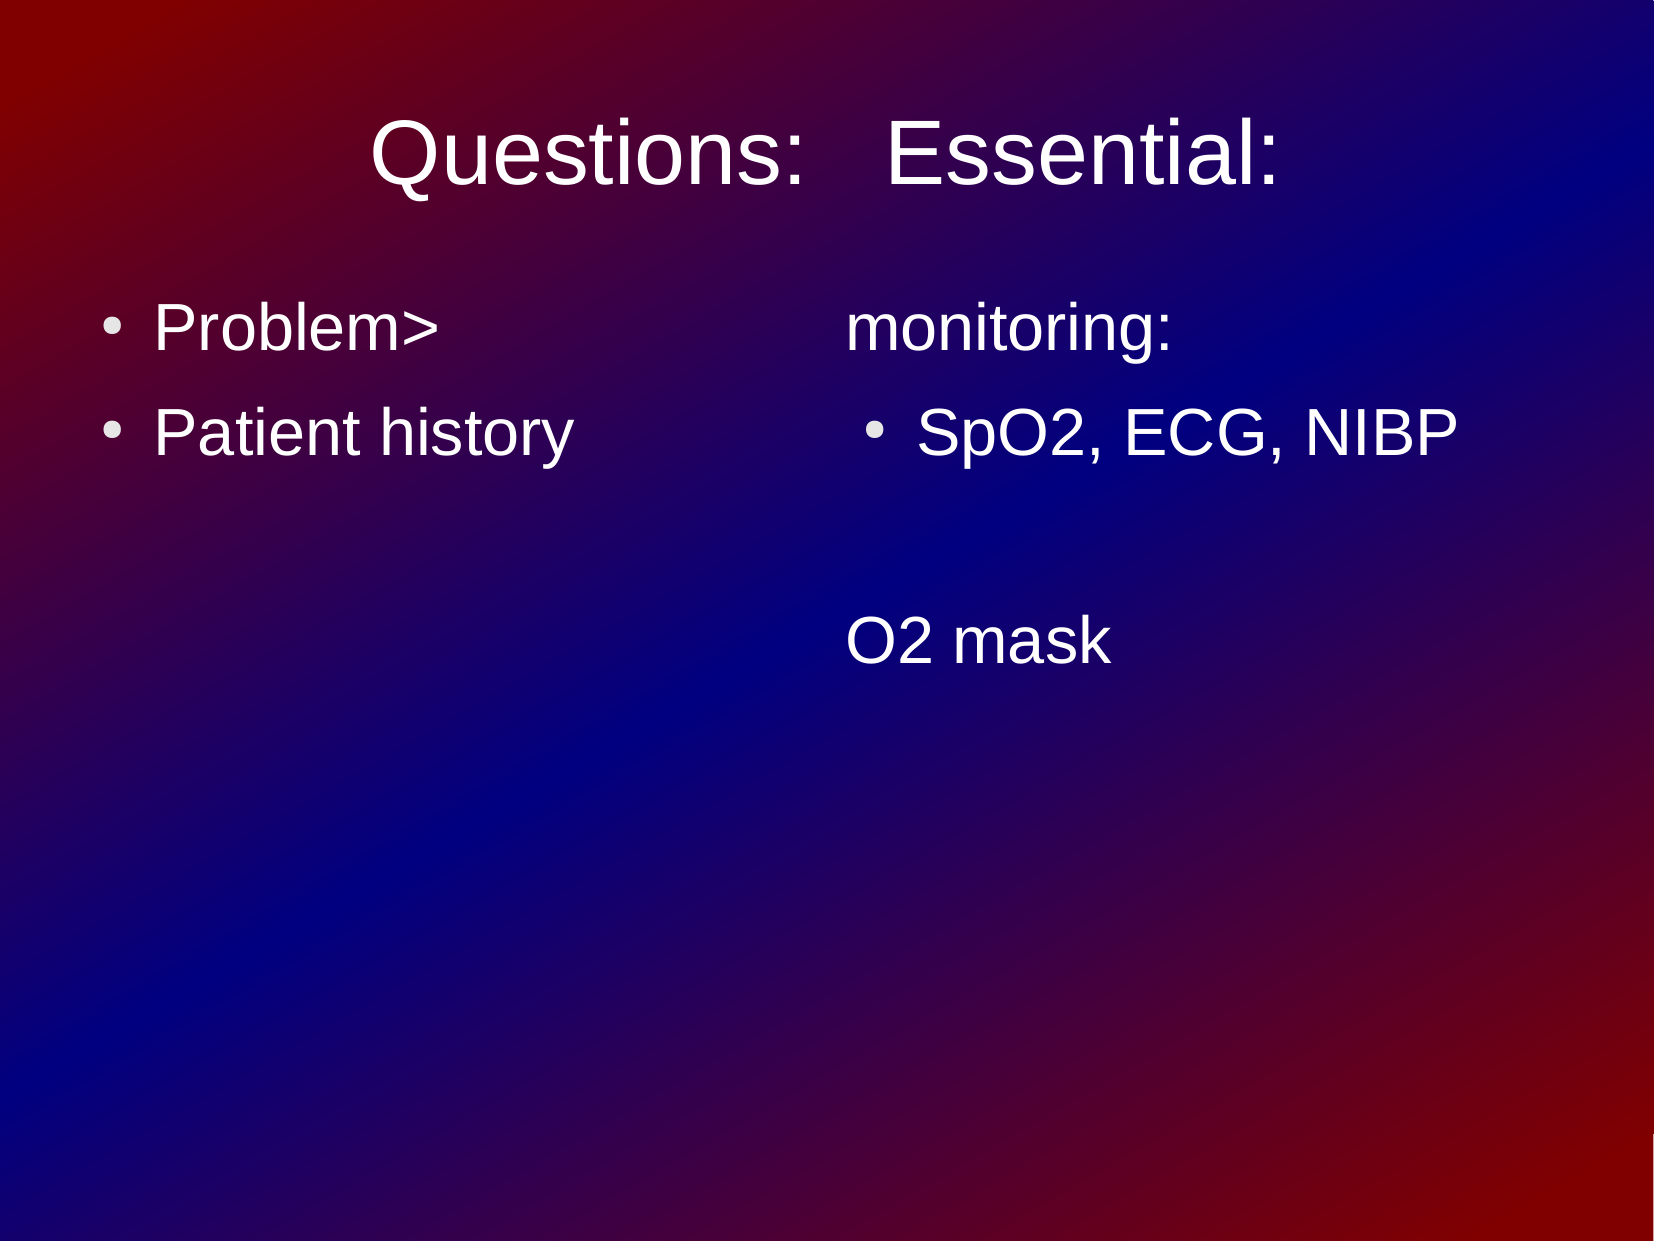

# Questions: Essential:
Problem>
Patient history
monitoring:
SpO2, ECG, NIBP
O2 mask